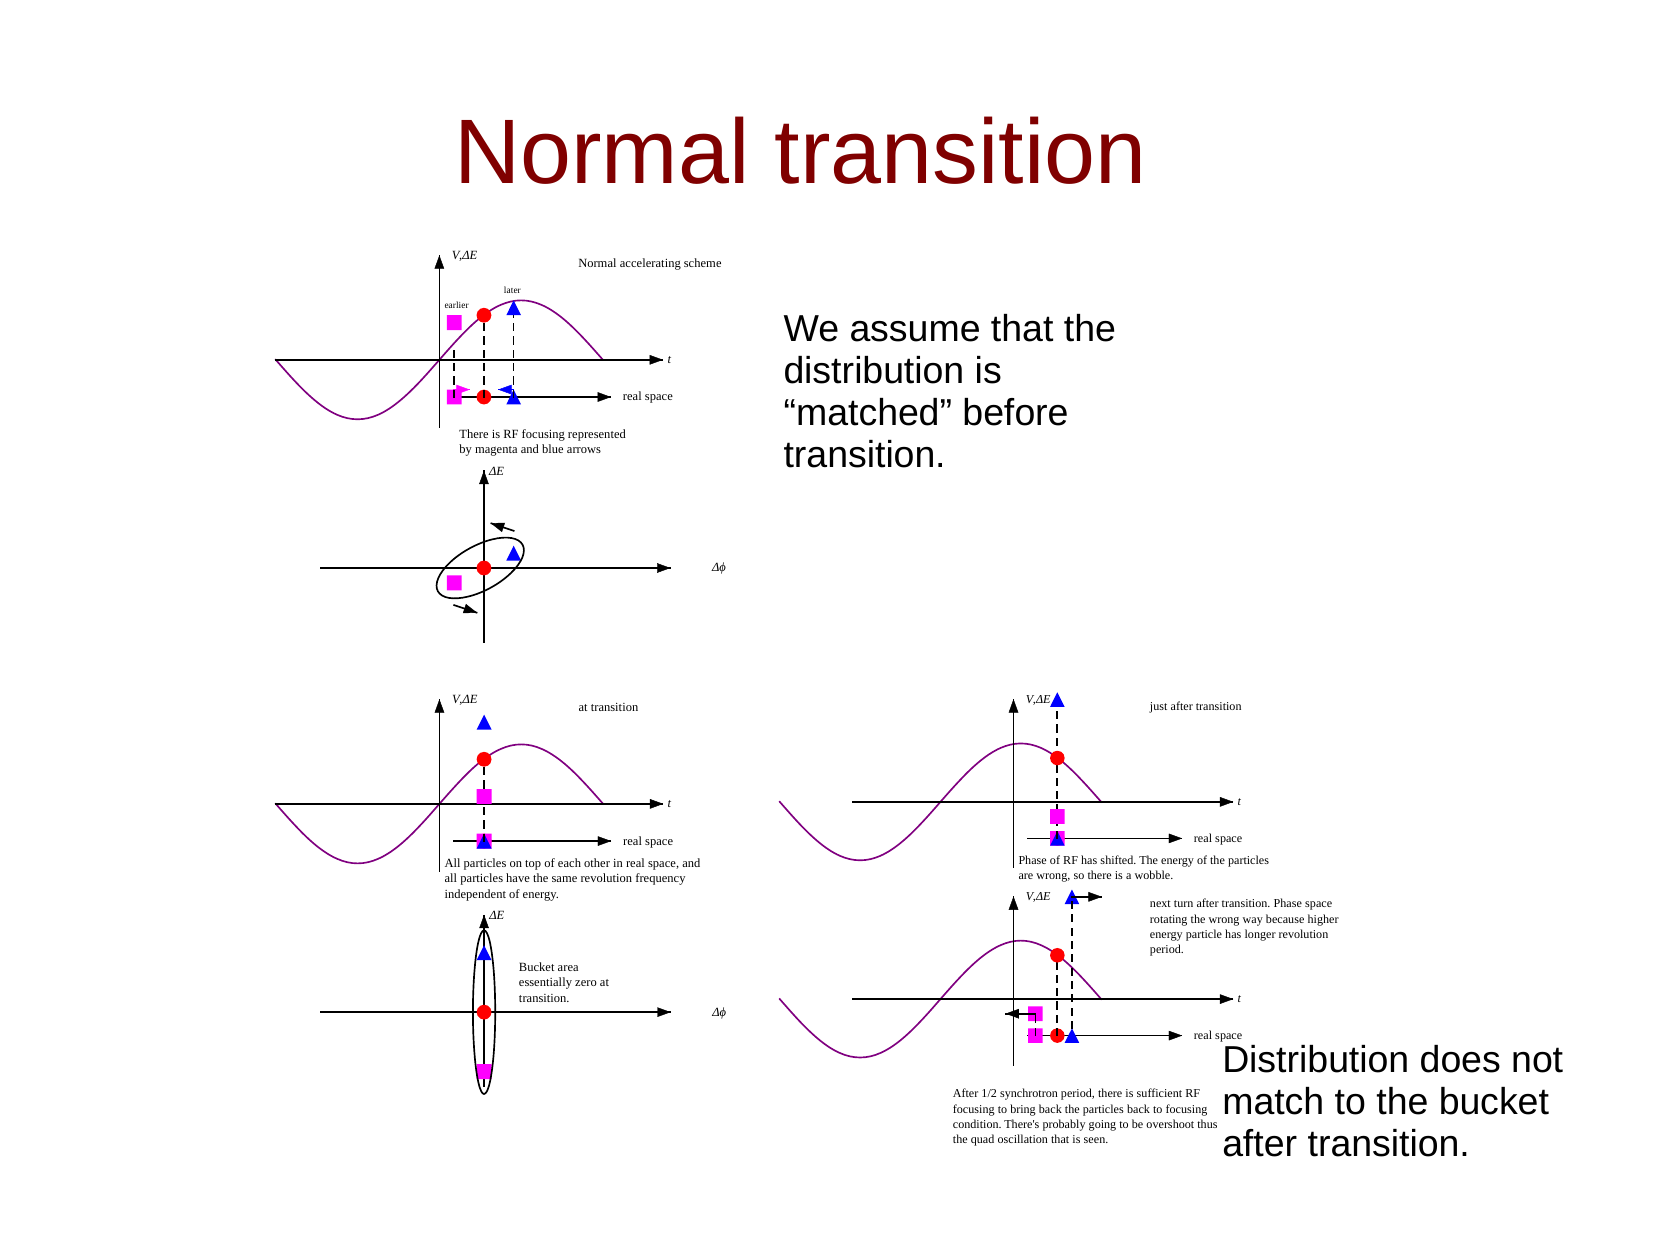

# Normal transition
We assume that the distribution is “matched” before transition.
Distribution does not match to the bucket after transition.